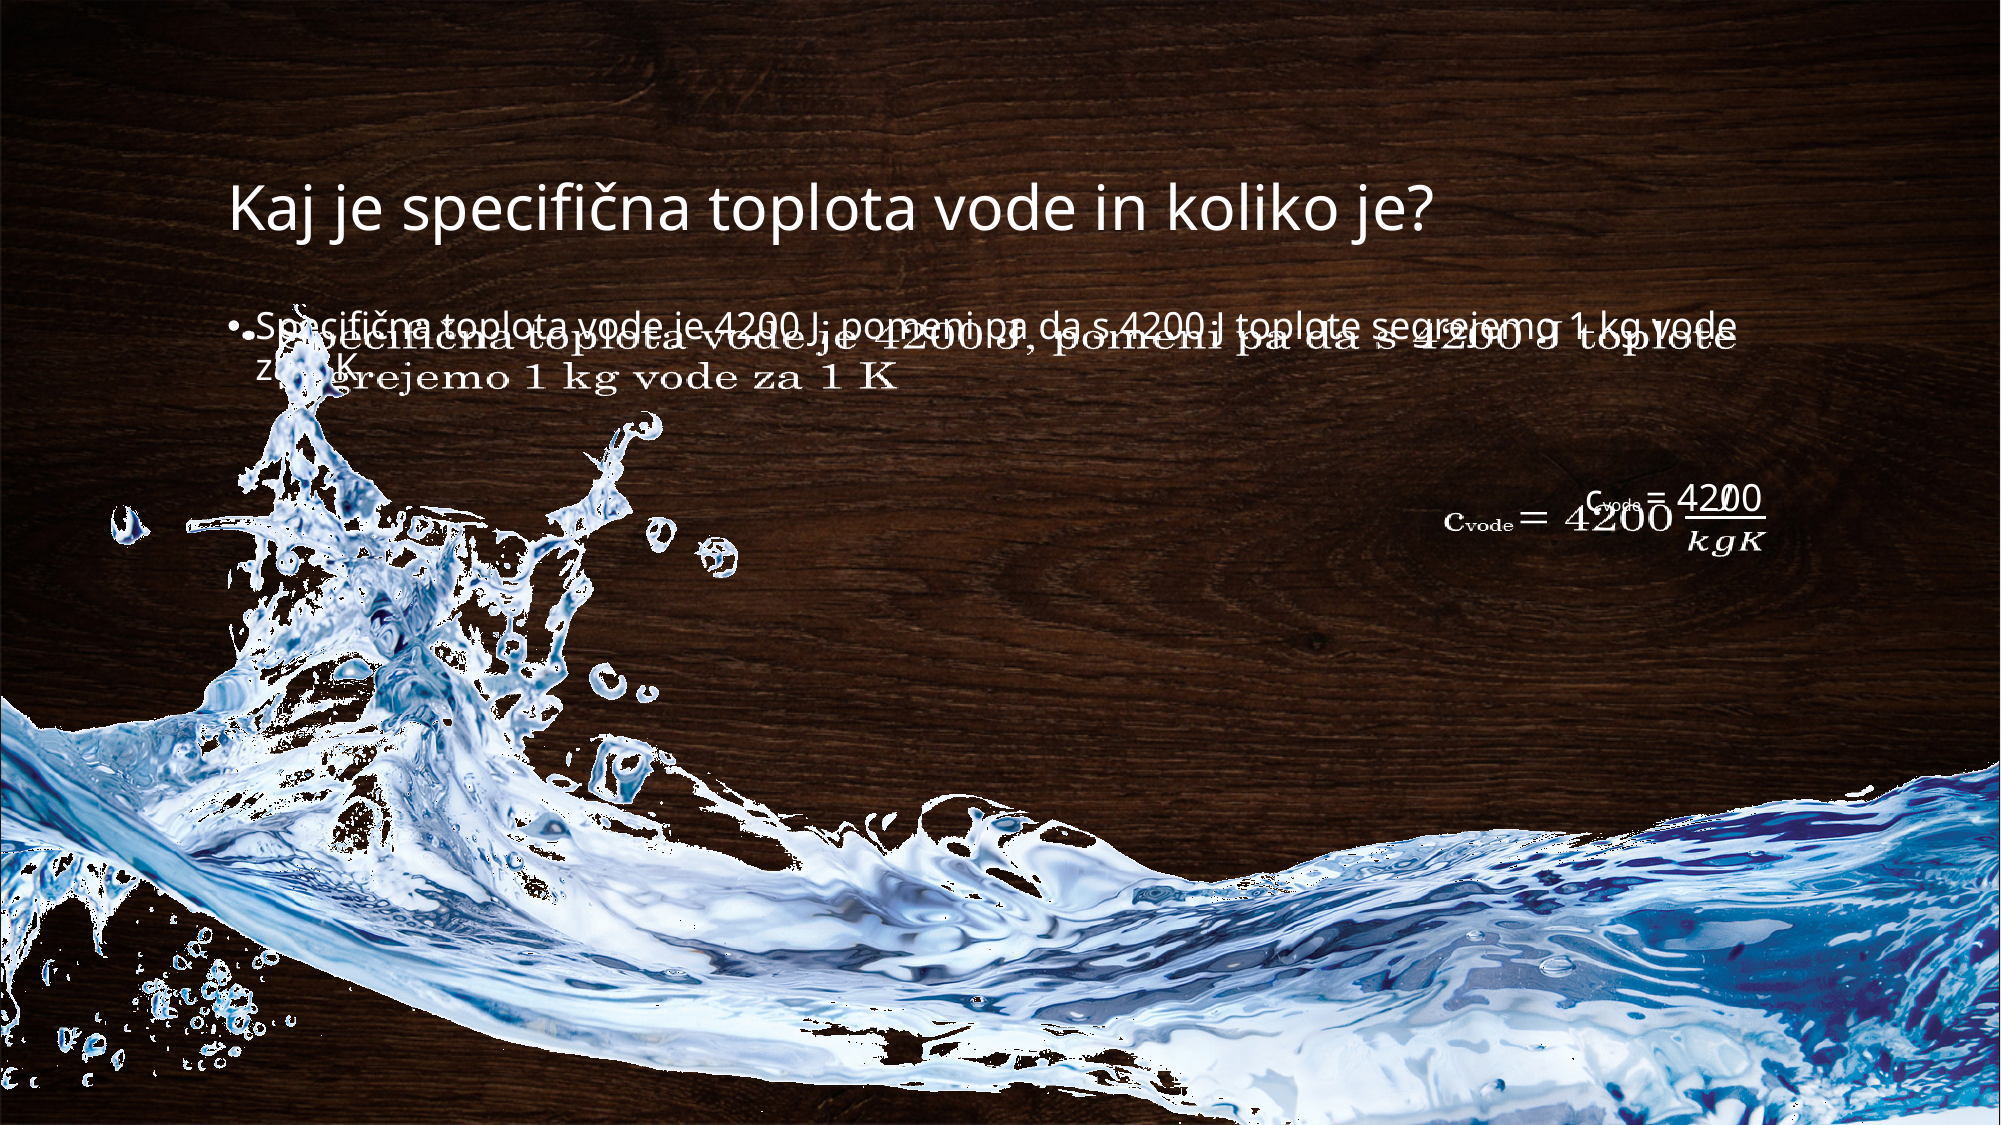

# Kaj je specifična toplota vode in koliko je?
Specifična toplota vode je 4200 J, pomeni pa da s 4200 J toplote segrejemo 1 kg vode za 1 K
cvode = 4200